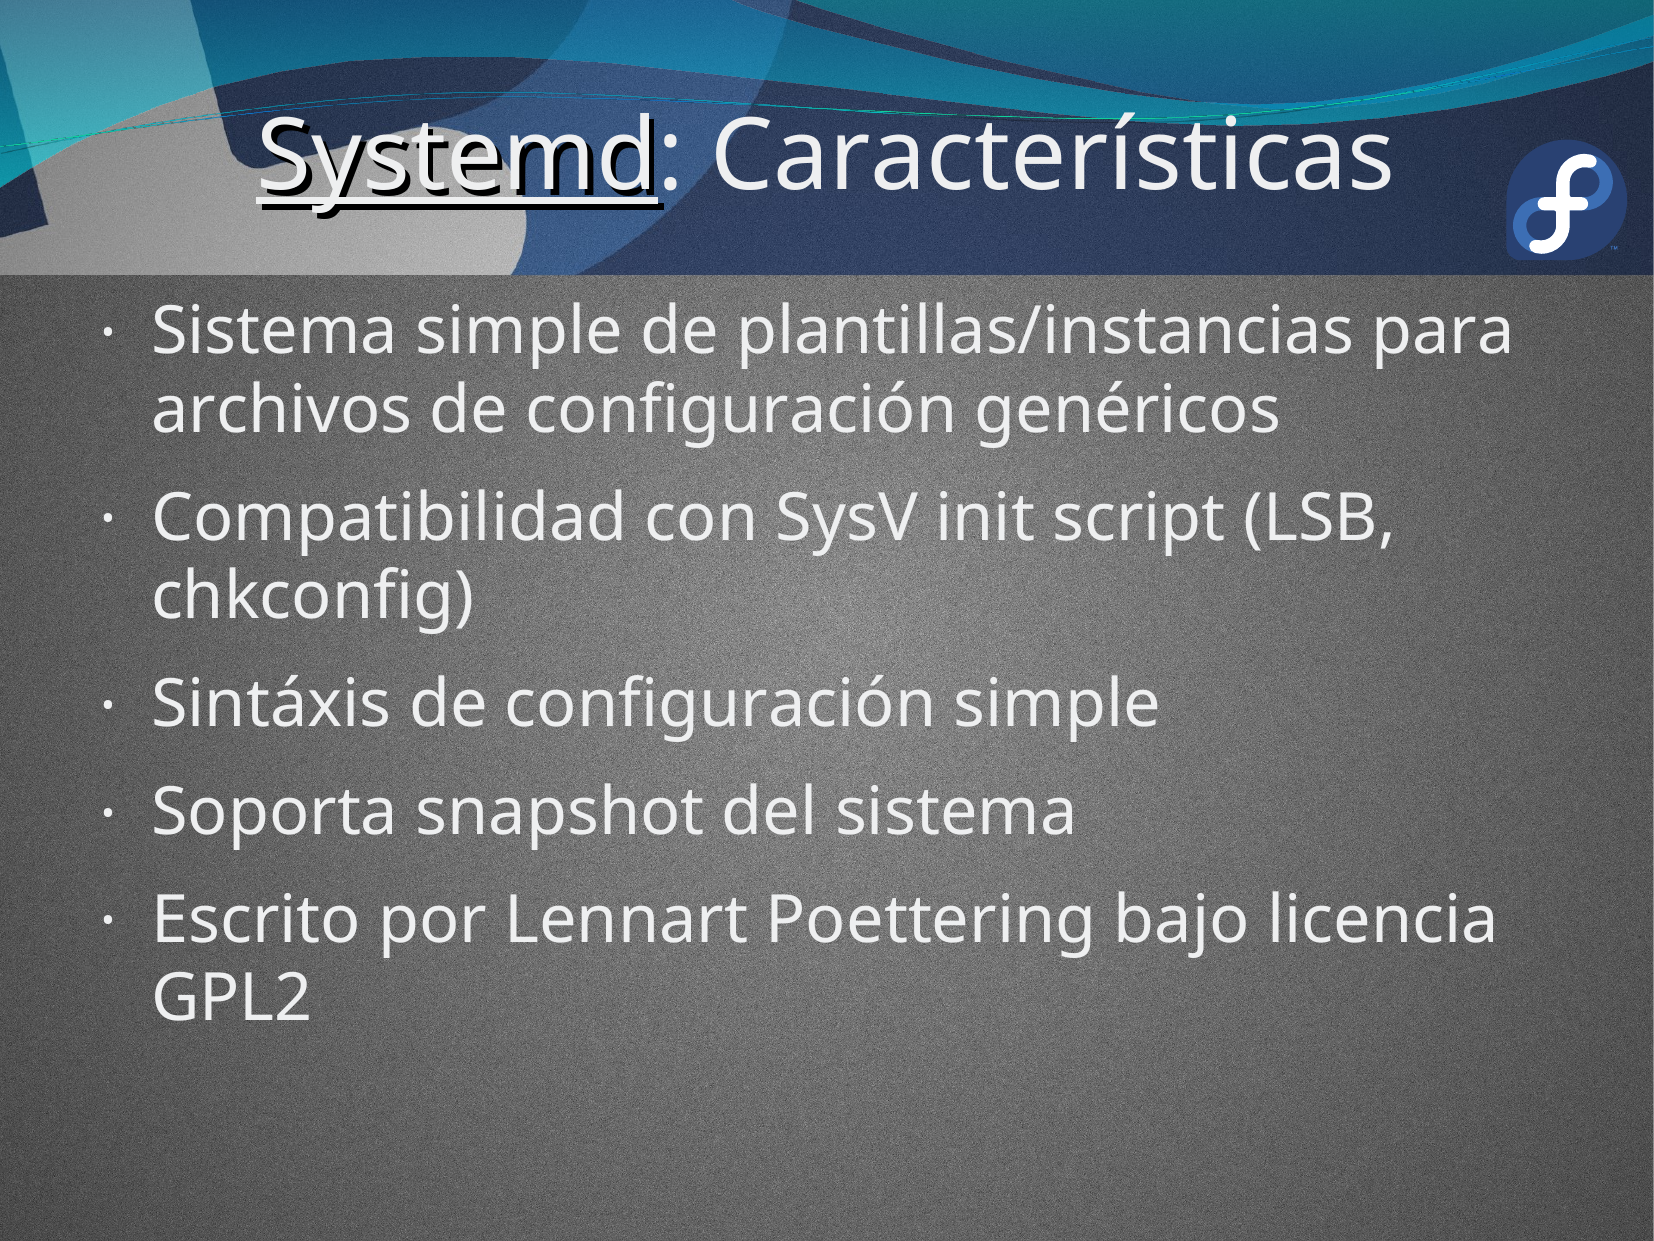

Systemd: Características
Sistema simple de plantillas/instancias para archivos de configuración genéricos
Compatibilidad con SysV init script (LSB, chkconfig)
Sintáxis de configuración simple
Soporta snapshot del sistema
Escrito por Lennart Poettering bajo licencia GPL2